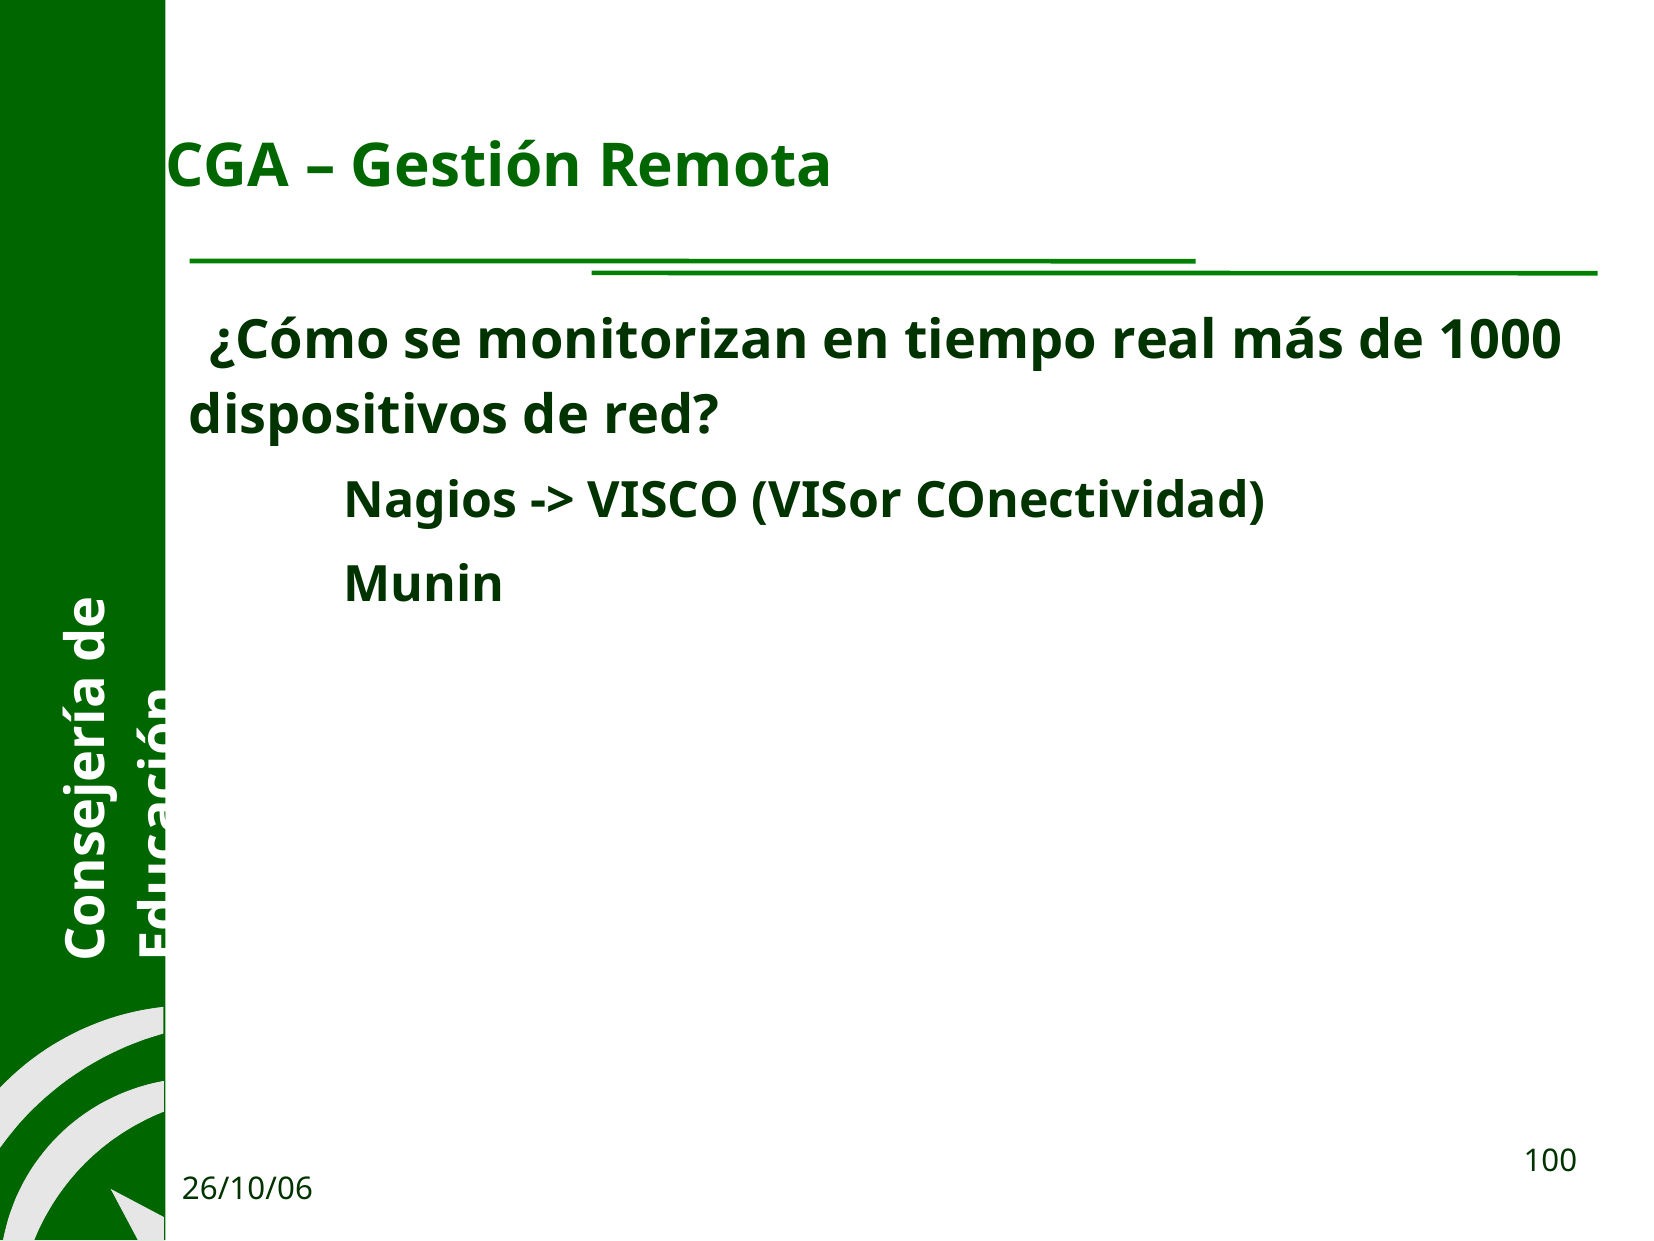

# CGA – Gestión Remota
¿Cómo se monitorizan en tiempo real más de 1000 dispositivos de red?
Nagios -> VISCO (VISor COnectividad)
Munin
100